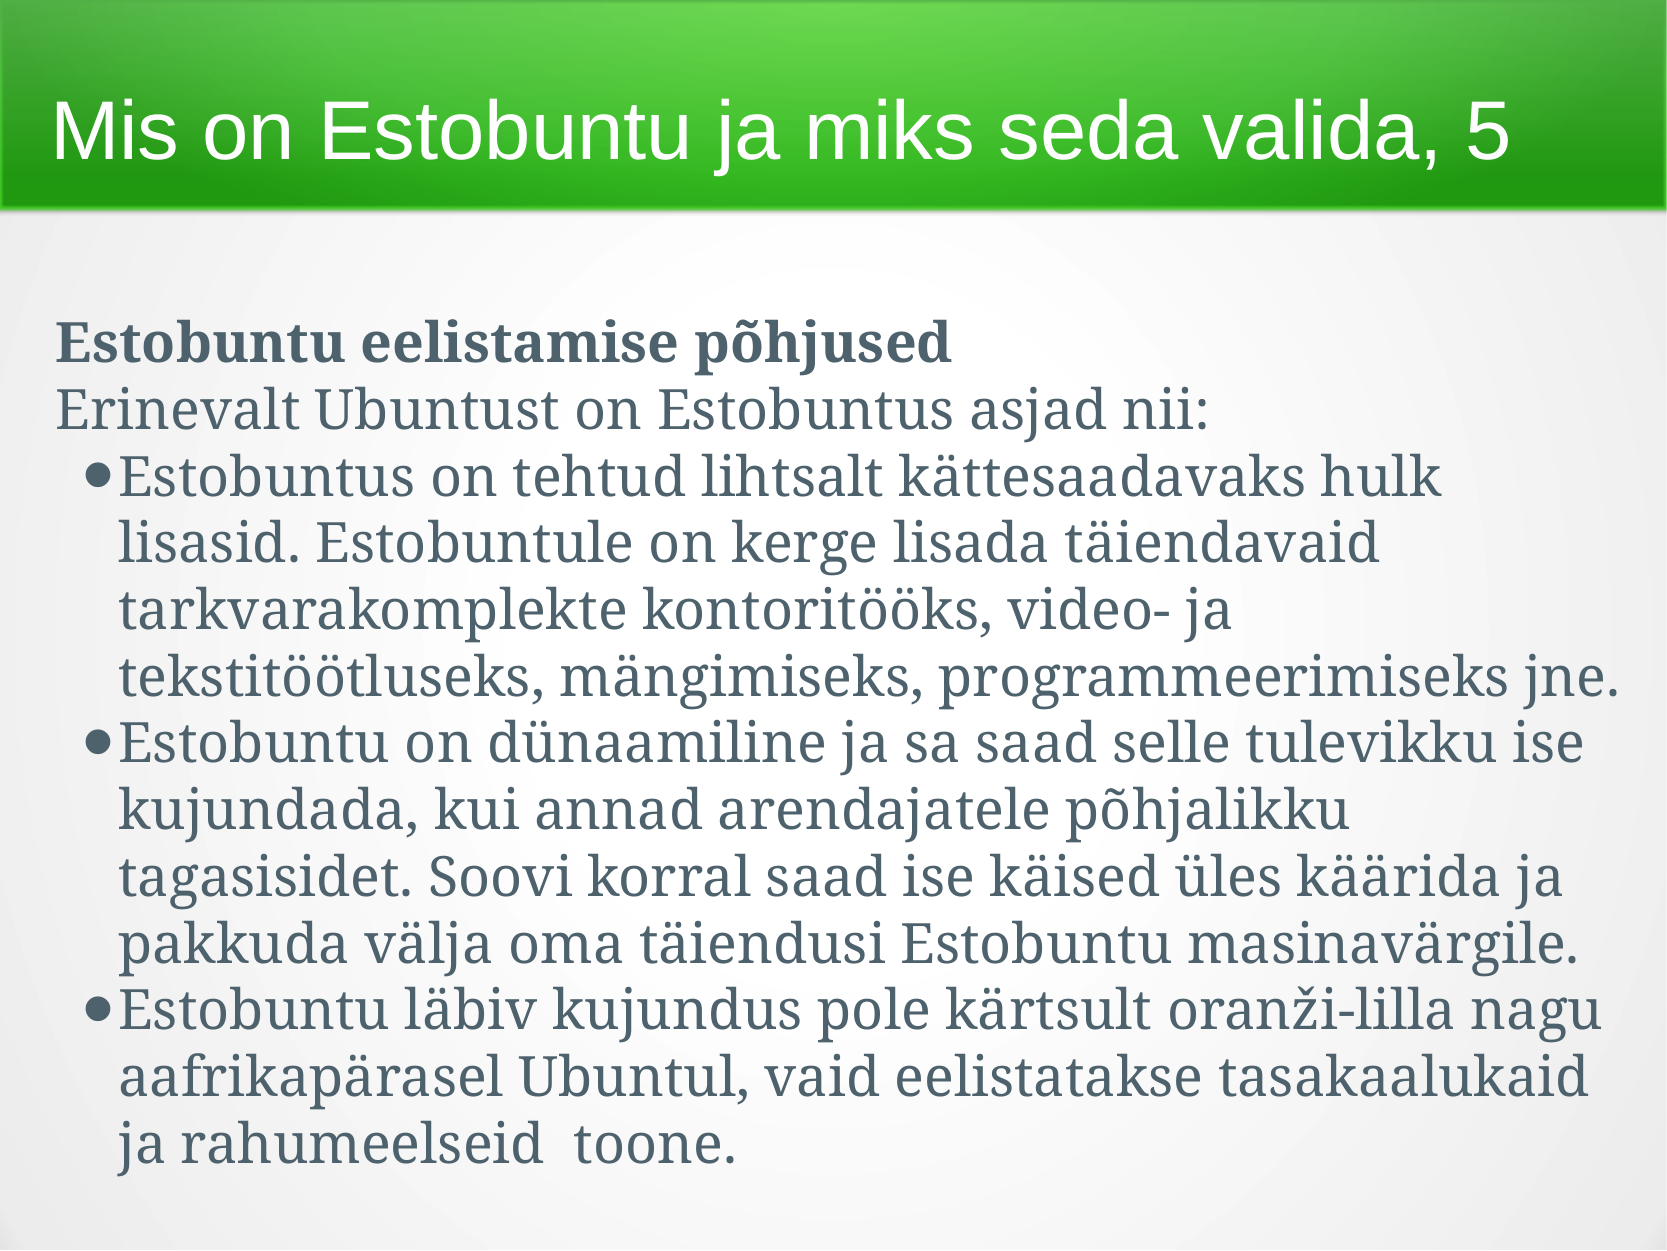

# Mis on Estobuntu ja miks seda valida, 5
Estobuntu eelistamise põhjused
Erinevalt Ubuntust on Estobuntus asjad nii:
Estobuntus on tehtud lihtsalt kättesaadavaks hulk lisasid. Estobuntule on kerge lisada täiendavaid tarkvarakomplekte kontoritööks, video- ja tekstitöötluseks, mängimiseks, programmeerimiseks jne.
Estobuntu on dünaamiline ja sa saad selle tulevikku ise kujundada, kui annad arendajatele põhjalikku tagasisidet. Soovi korral saad ise käised üles käärida ja pakkuda välja oma täiendusi Estobuntu masinavärgile.
Estobuntu läbiv kujundus pole kärtsult oranži-lilla nagu aafrikapärasel Ubuntul, vaid eelistatakse tasakaalukaid ja rahumeelseid  toone.